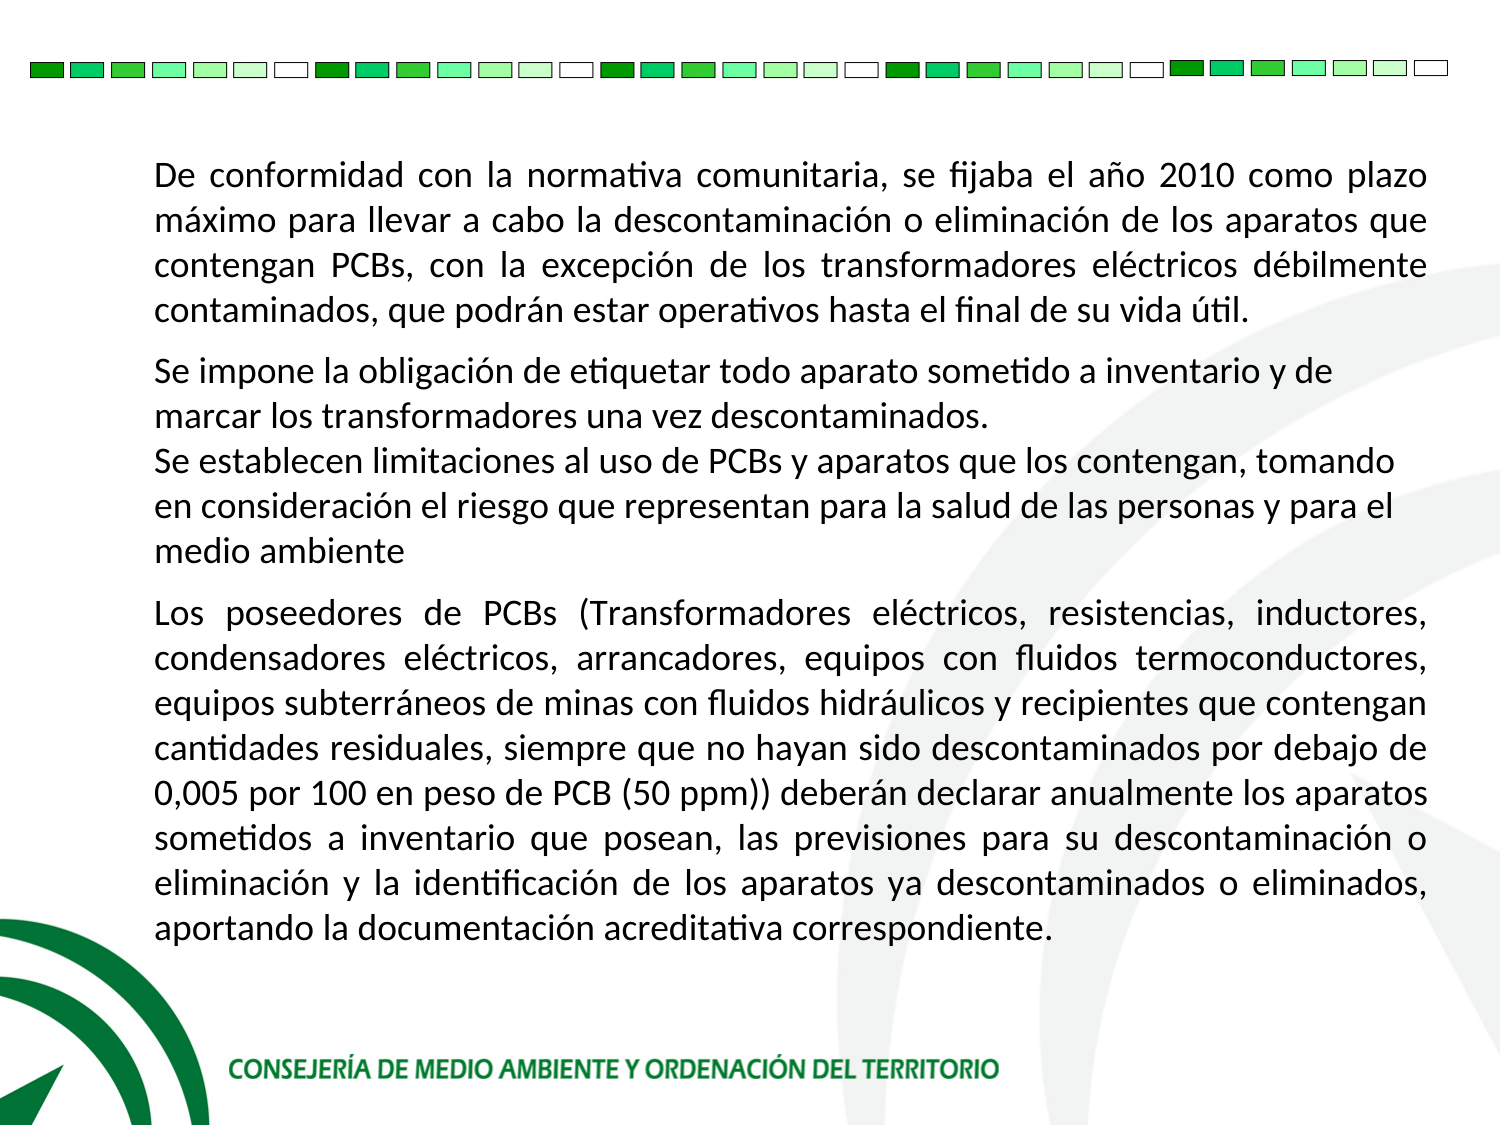

# De conformidad con la normativa comunitaria, se fijaba el año 2010 como plazo máximo para llevar a cabo la descontaminación o eliminación de los aparatos que contengan PCBs, con la excepción de los transformadores eléctricos débilmente contaminados, que podrán estar operativos hasta el final de su vida útil.
Se impone la obligación de etiquetar todo aparato sometido a inventario y de marcar los transformadores una vez descontaminados.
Se establecen limitaciones al uso de PCBs y aparatos que los contengan, tomando en consideración el riesgo que representan para la salud de las personas y para el medio ambiente
Los poseedores de PCBs (Transformadores eléctricos, resistencias, inductores, condensadores eléctricos, arrancadores, equipos con fluidos termoconductores, equipos subterráneos de minas con fluidos hidráulicos y recipientes que contengan cantidades residuales, siempre que no hayan sido descontaminados por debajo de 0,005 por 100 en peso de PCB (50 ppm)) deberán declarar anualmente los aparatos sometidos a inventario que posean, las previsiones para su descontaminación o eliminación y la identificación de los aparatos ya descontaminados o eliminados, aportando la documentación acreditativa correspondiente.